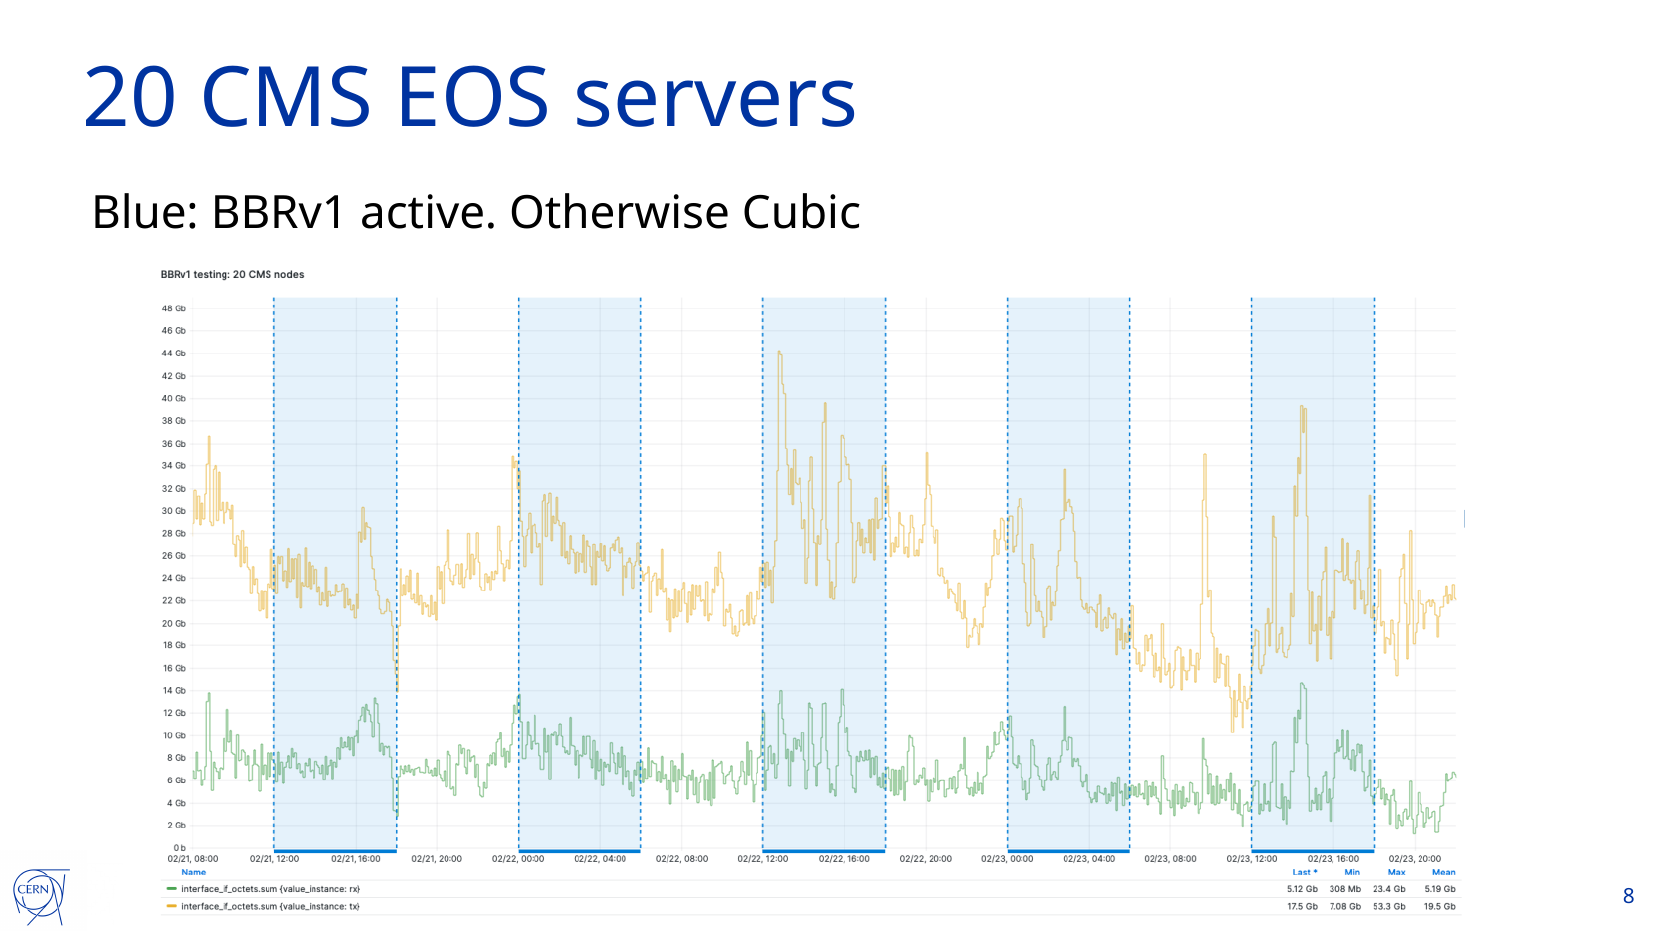

# 20 CMS EOS servers
Blue: BBRv1 active. Otherwise Cubic